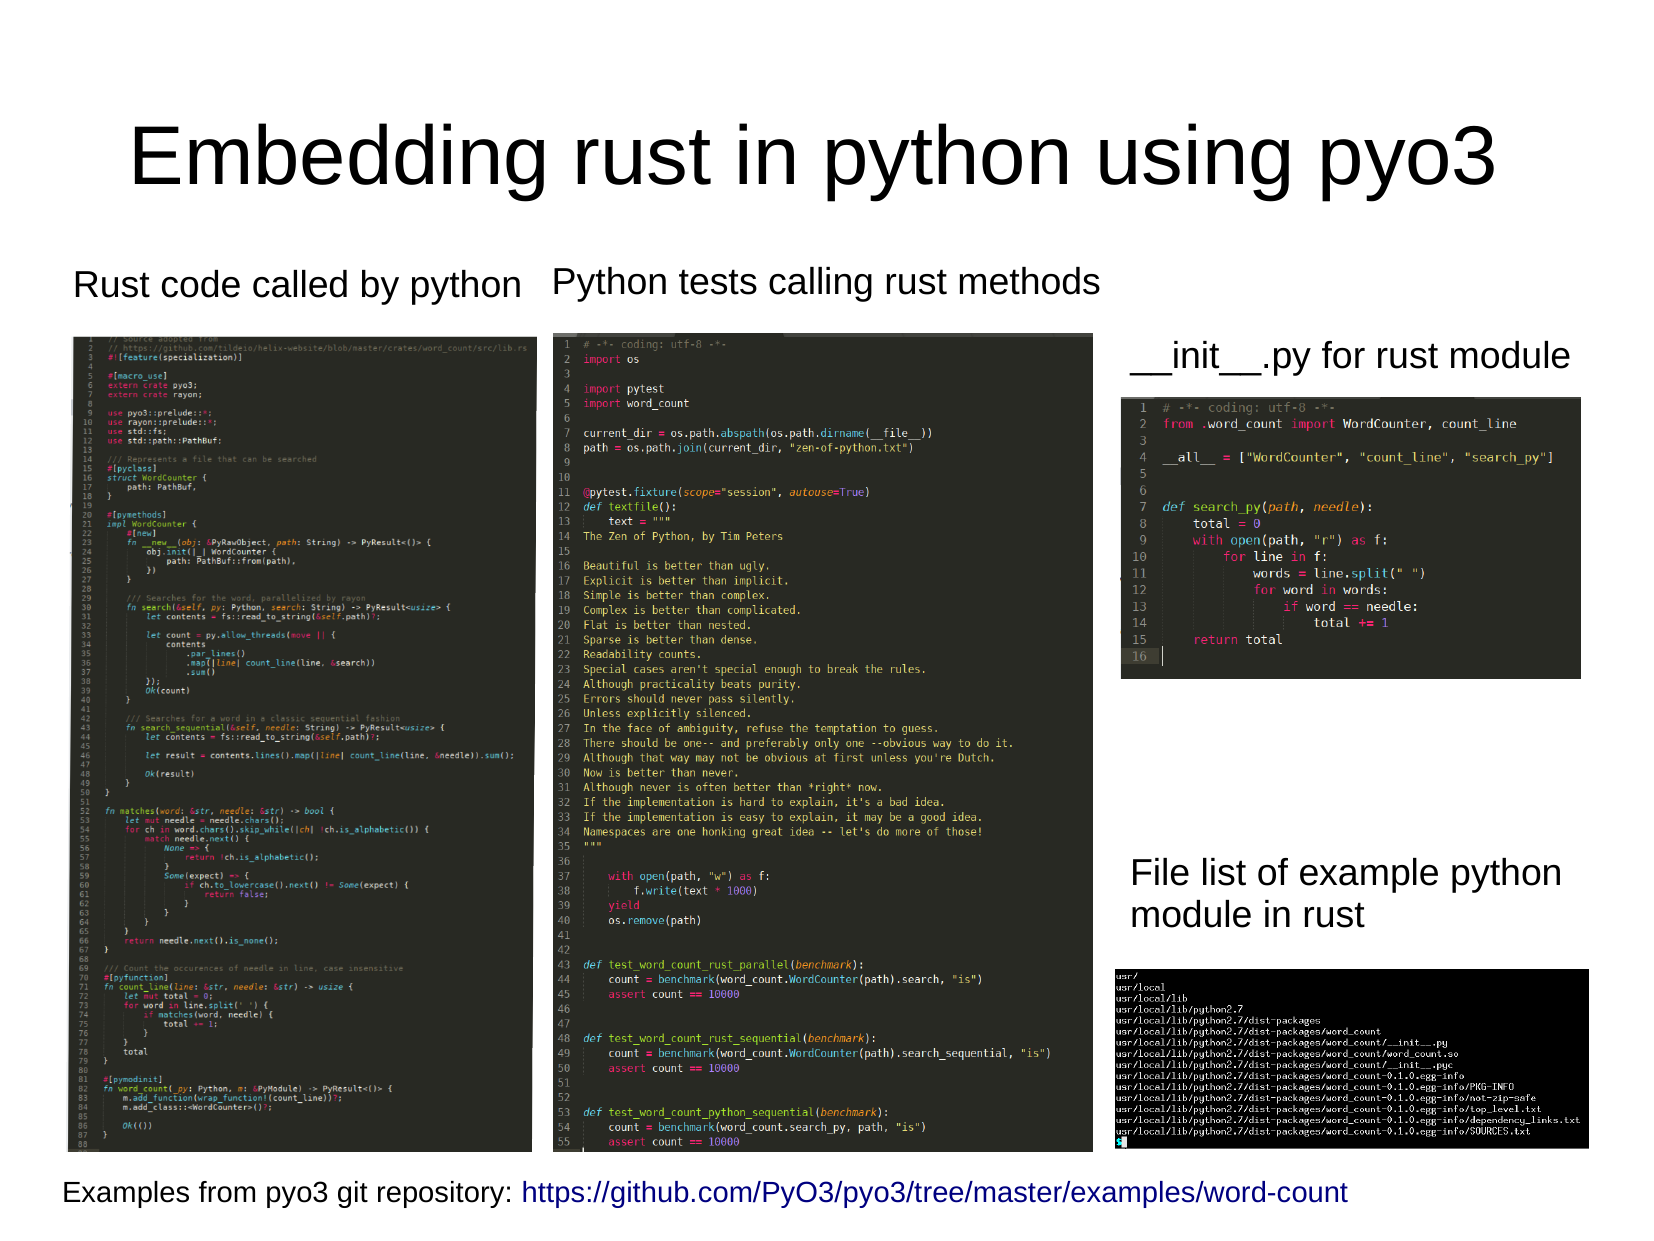

# Embedding rust in python using pyo3
Python tests calling rust methods
Rust code called by python
__init__.py for rust module
File list of example python
module in rust
Examples from pyo3 git repository: https://github.com/PyO3/pyo3/tree/master/examples/word-count